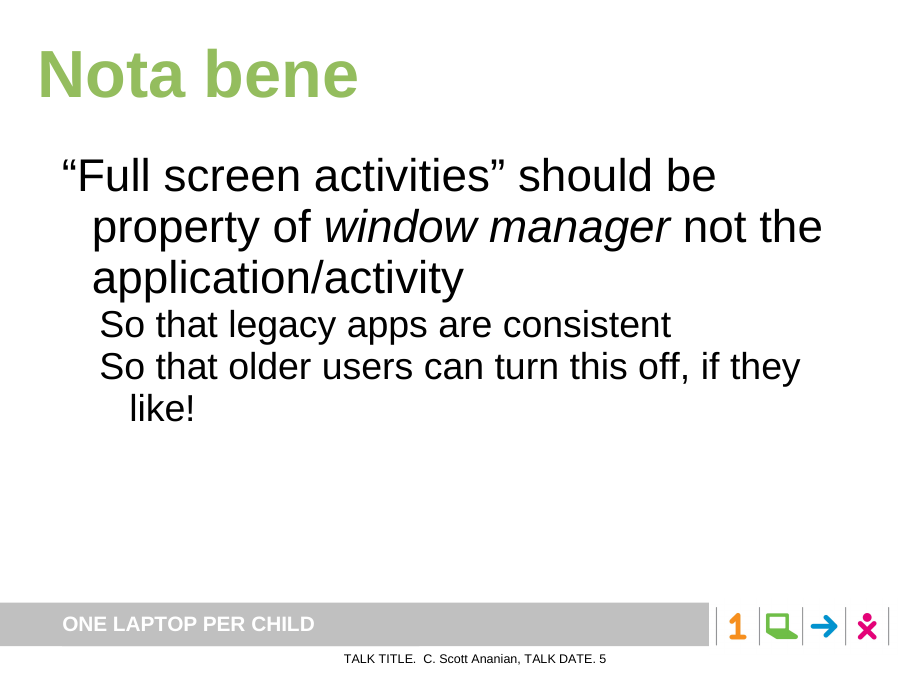

# Nota bene
“Full screen activities” should be property of window manager not the application/activity
So that legacy apps are consistent
So that older users can turn this off, if they like!